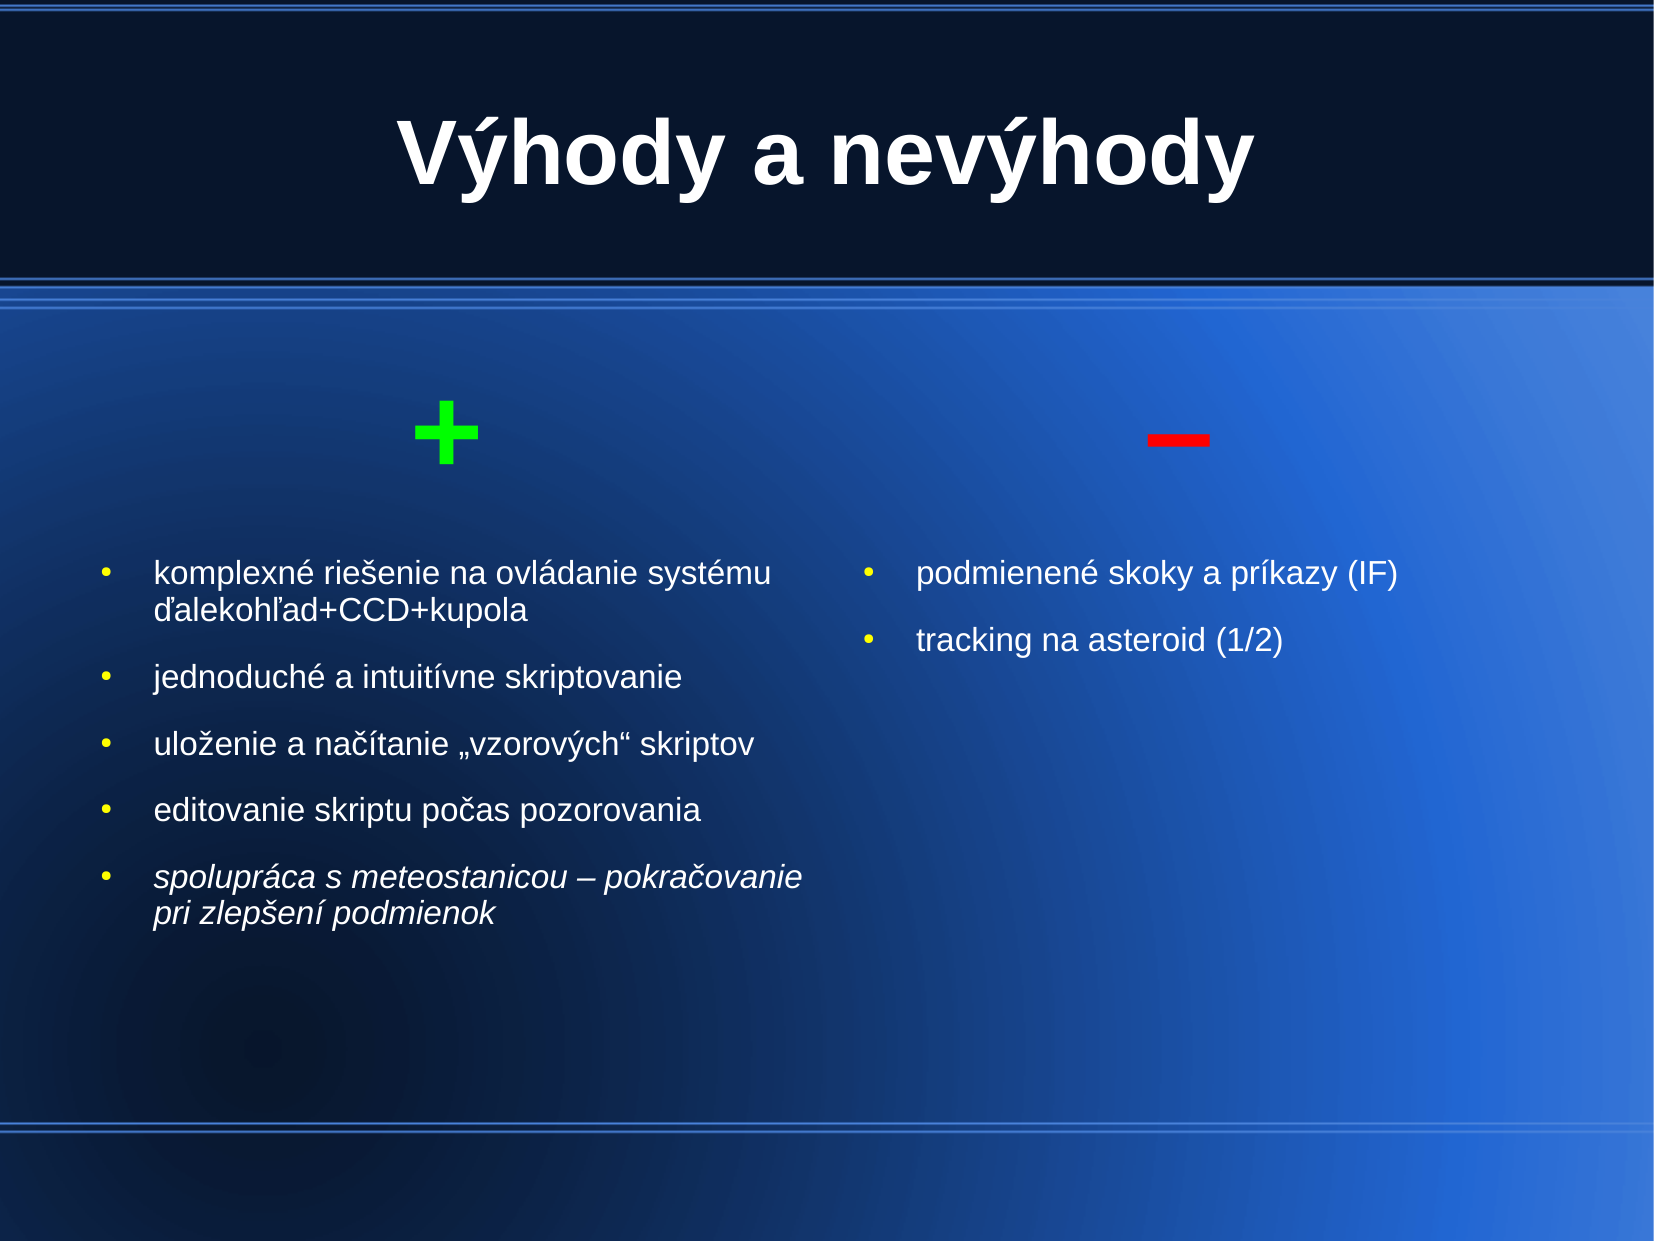

# Výhody a nevýhody
+
–
komplexné riešenie na ovládanie systému ďalekohľad+CCD+kupola
jednoduché a intuitívne skriptovanie
uloženie a načítanie „vzorových“ skriptov
editovanie skriptu počas pozorovania
spolupráca s meteostanicou – pokračovanie pri zlepšení podmienok
podmienené skoky a príkazy (IF)
tracking na asteroid (1/2)